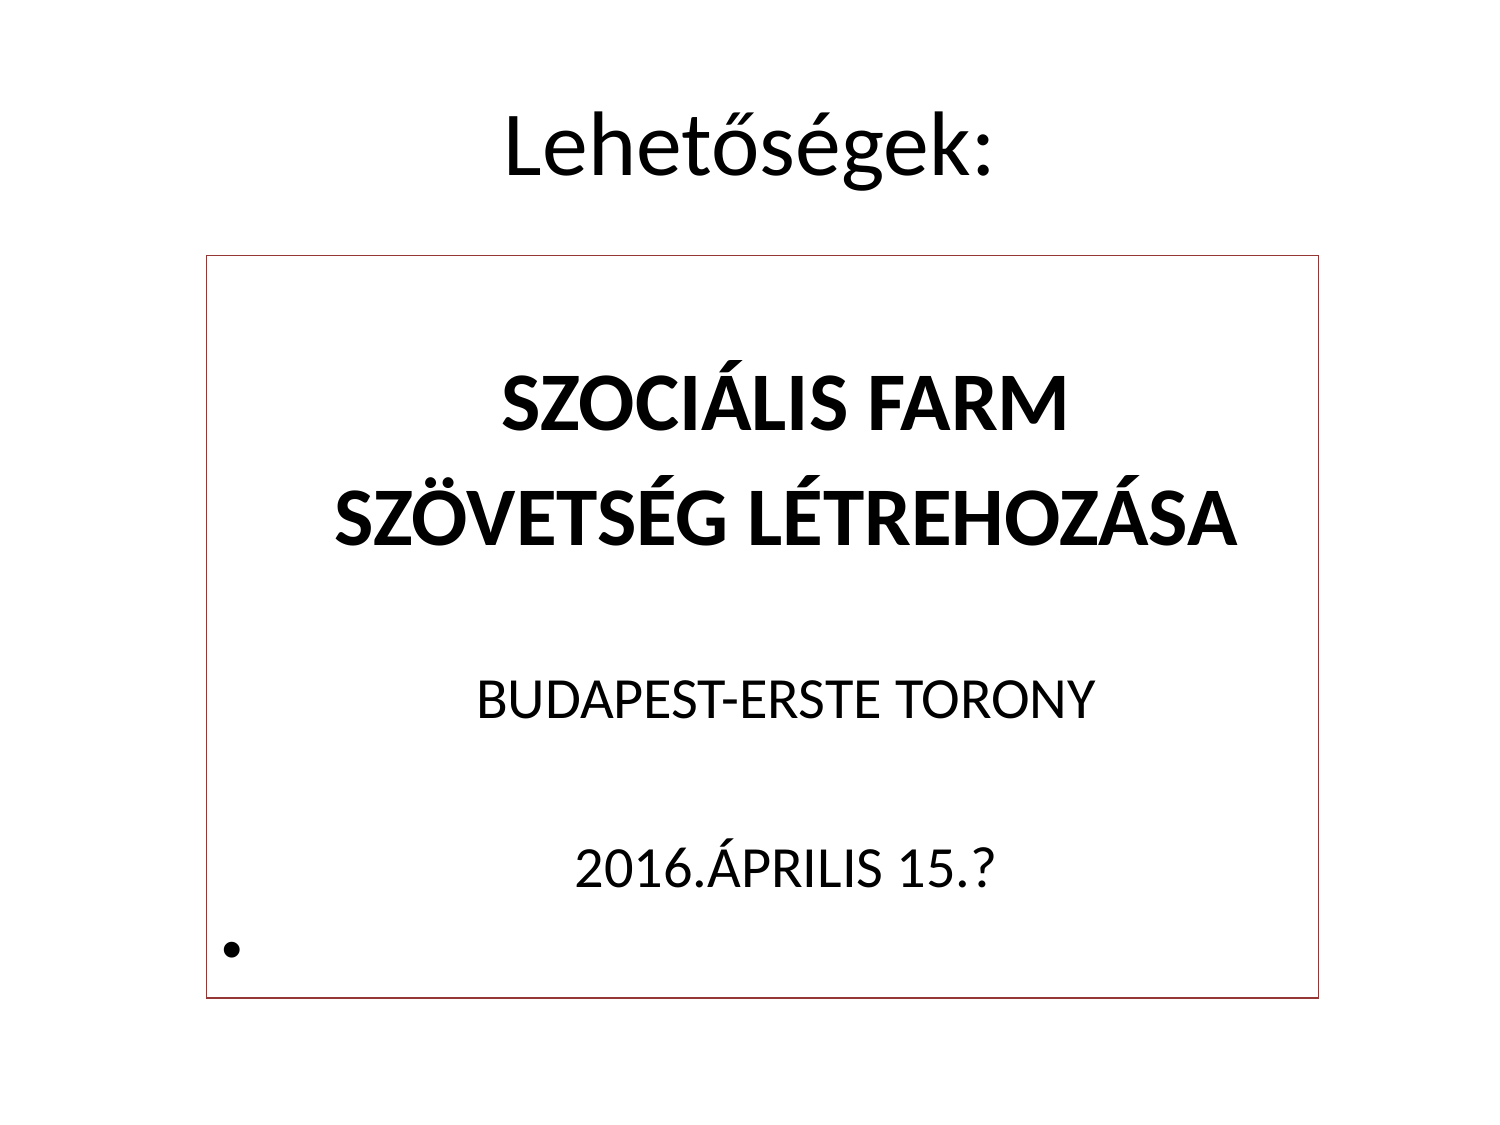

# Lehetőségek:
SZOCIÁLIS FARM
SZÖVETSÉG LÉTREHOZÁSA
BUDAPEST-ERSTE TORONY
2016.ÁPRILIS 15.?